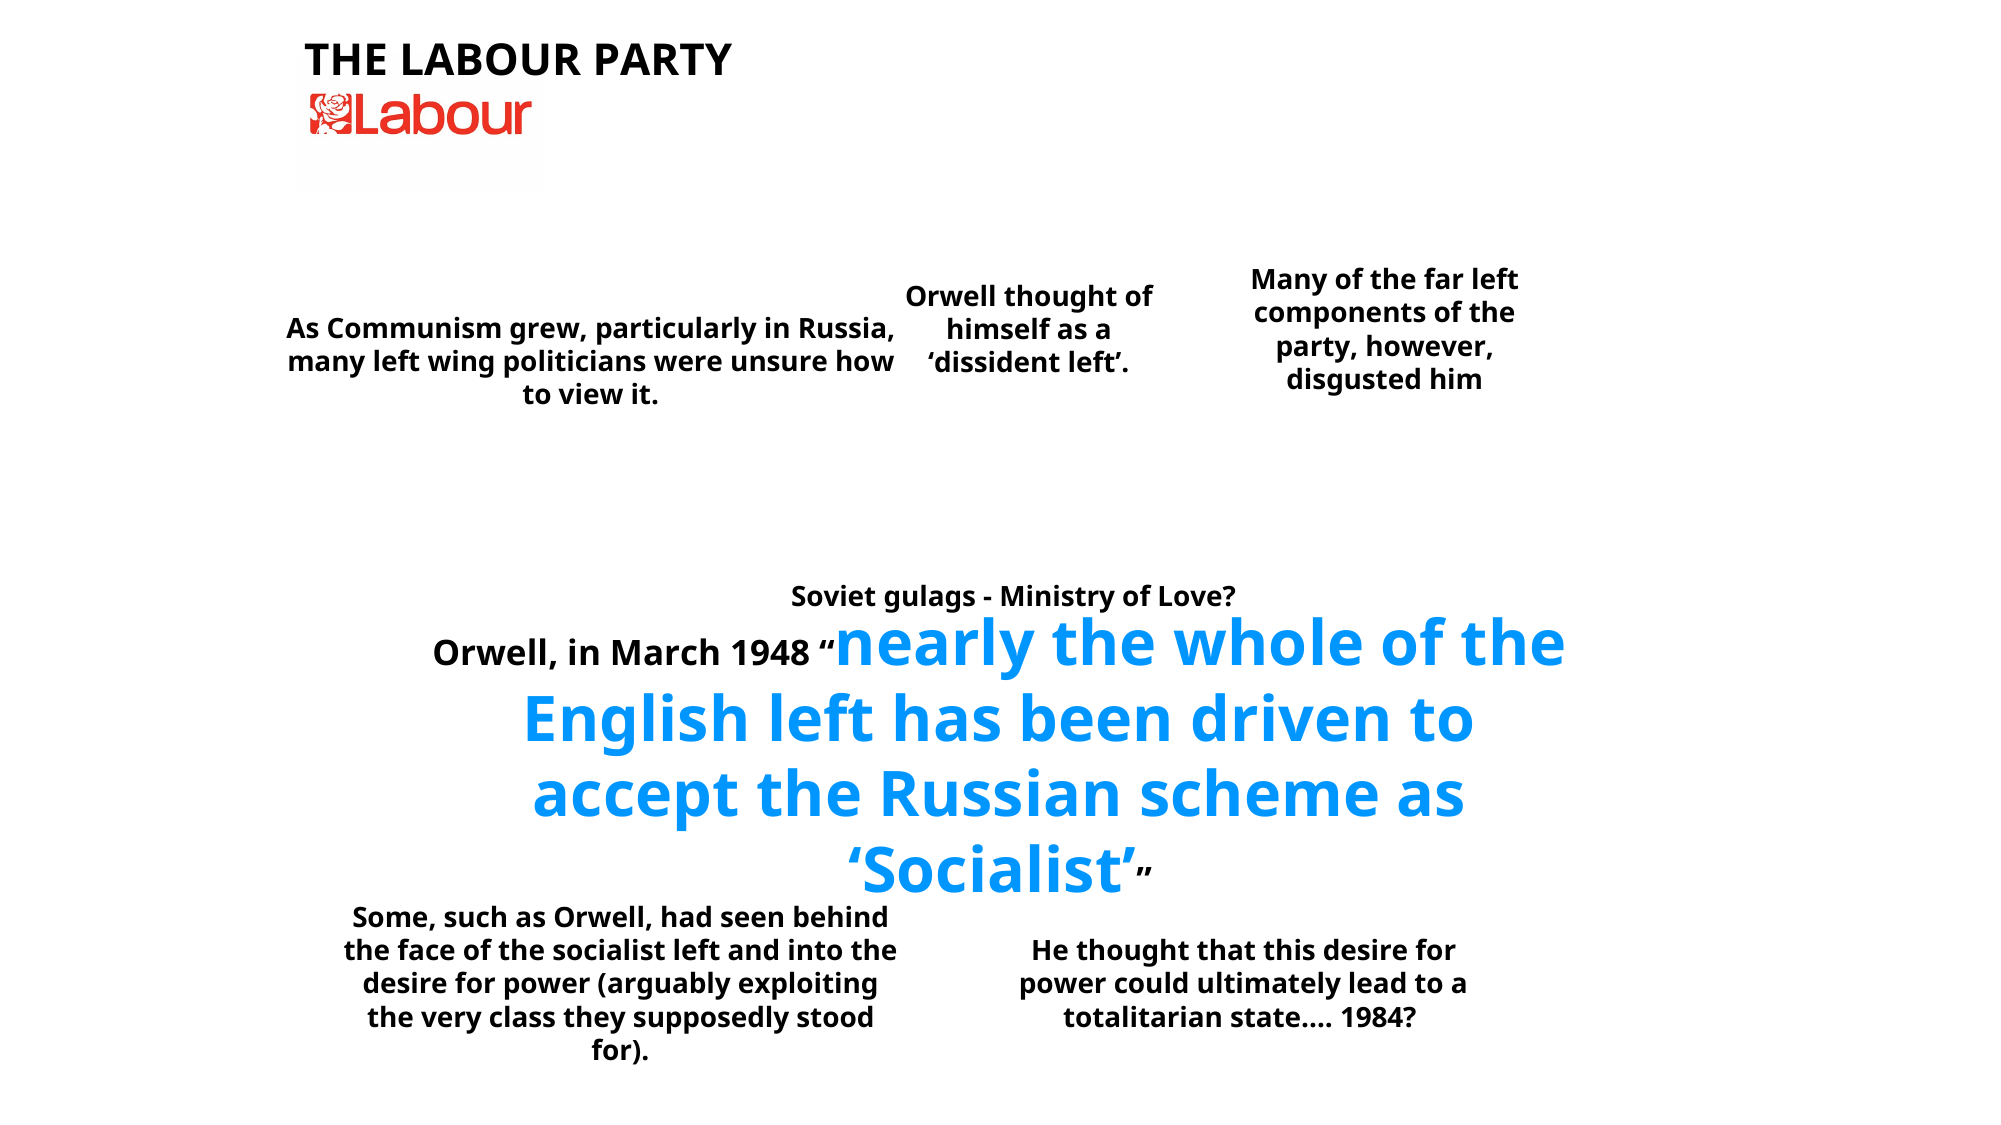

THE LABOUR PARTY
Many of the far left components of the party, however, disgusted him
Orwell thought of himself as a ‘dissident left’.
As Communism grew, particularly in Russia, many left wing politicians were unsure how to view it.
Soviet gulags - Ministry of Love?
Orwell, in March 1948 “nearly the whole of the English left has been driven to accept the Russian scheme as ‘Socialist’”
Some, such as Orwell, had seen behind the face of the socialist left and into the desire for power (arguably exploiting the very class they supposedly stood for).
He thought that this desire for power could ultimately lead to a totalitarian state…. 1984?